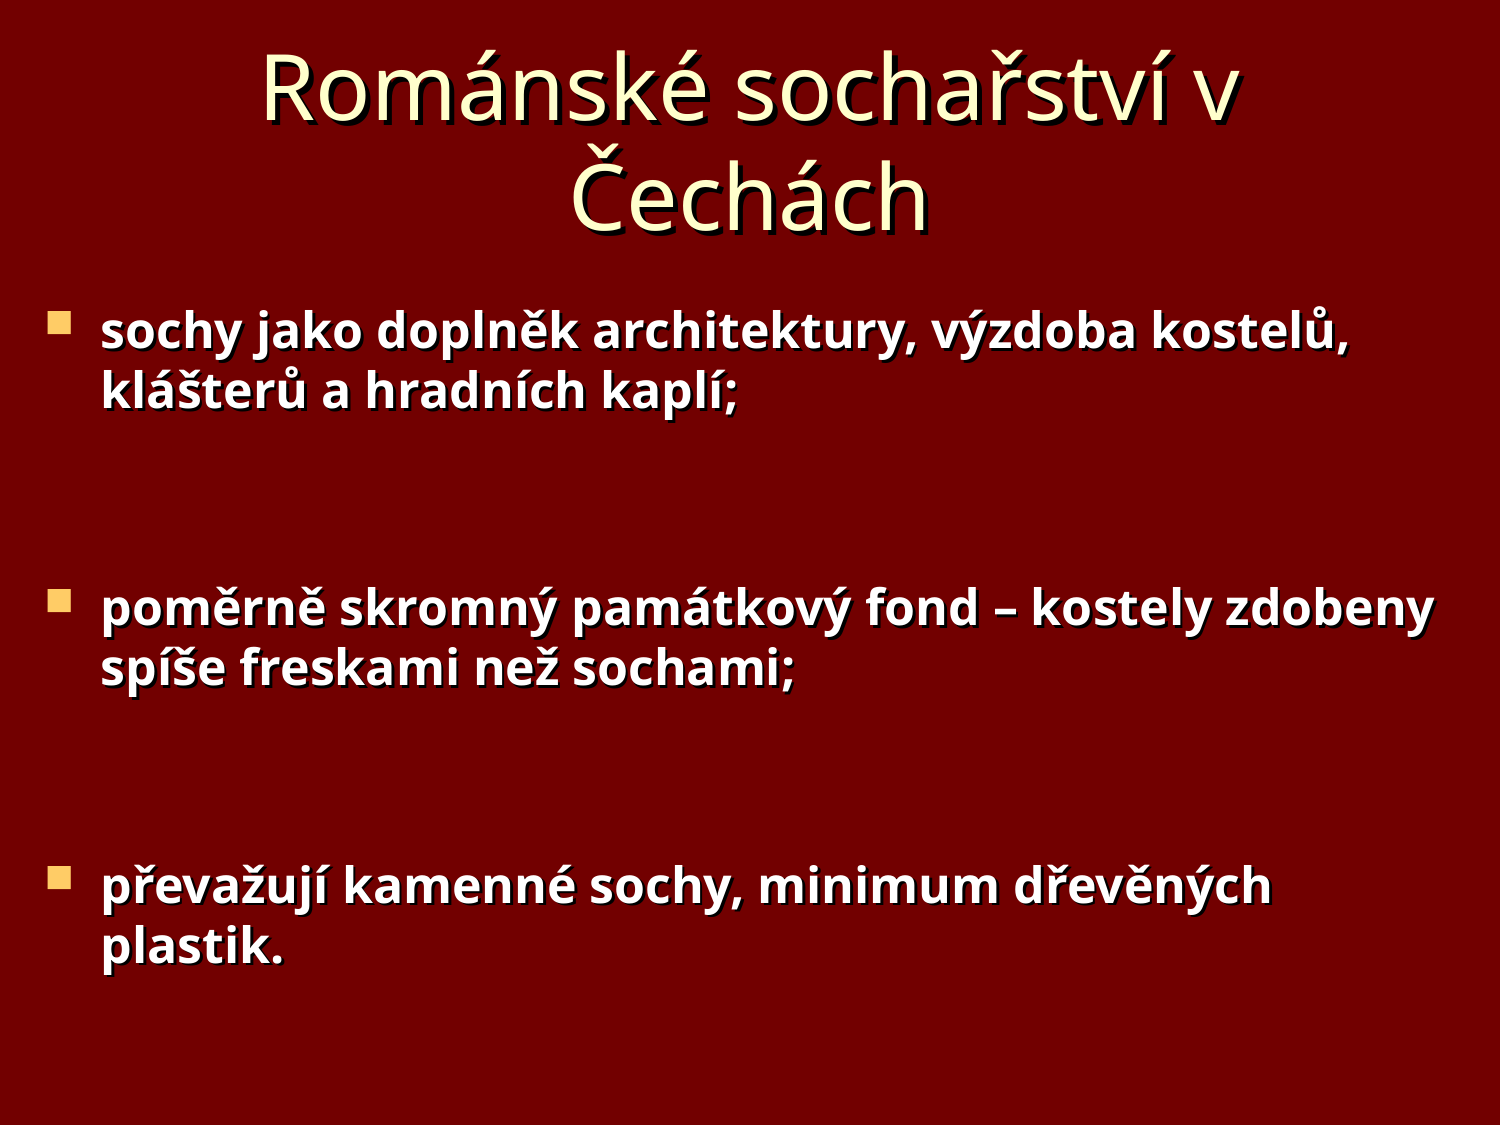

# Románské sochařství v Čechách
sochy jako doplněk architektury, výzdoba kostelů, klášterů a hradních kaplí;
poměrně skromný památkový fond – kostely zdobeny spíše freskami než sochami;
převažují kamenné sochy, minimum dřevěných plastik.